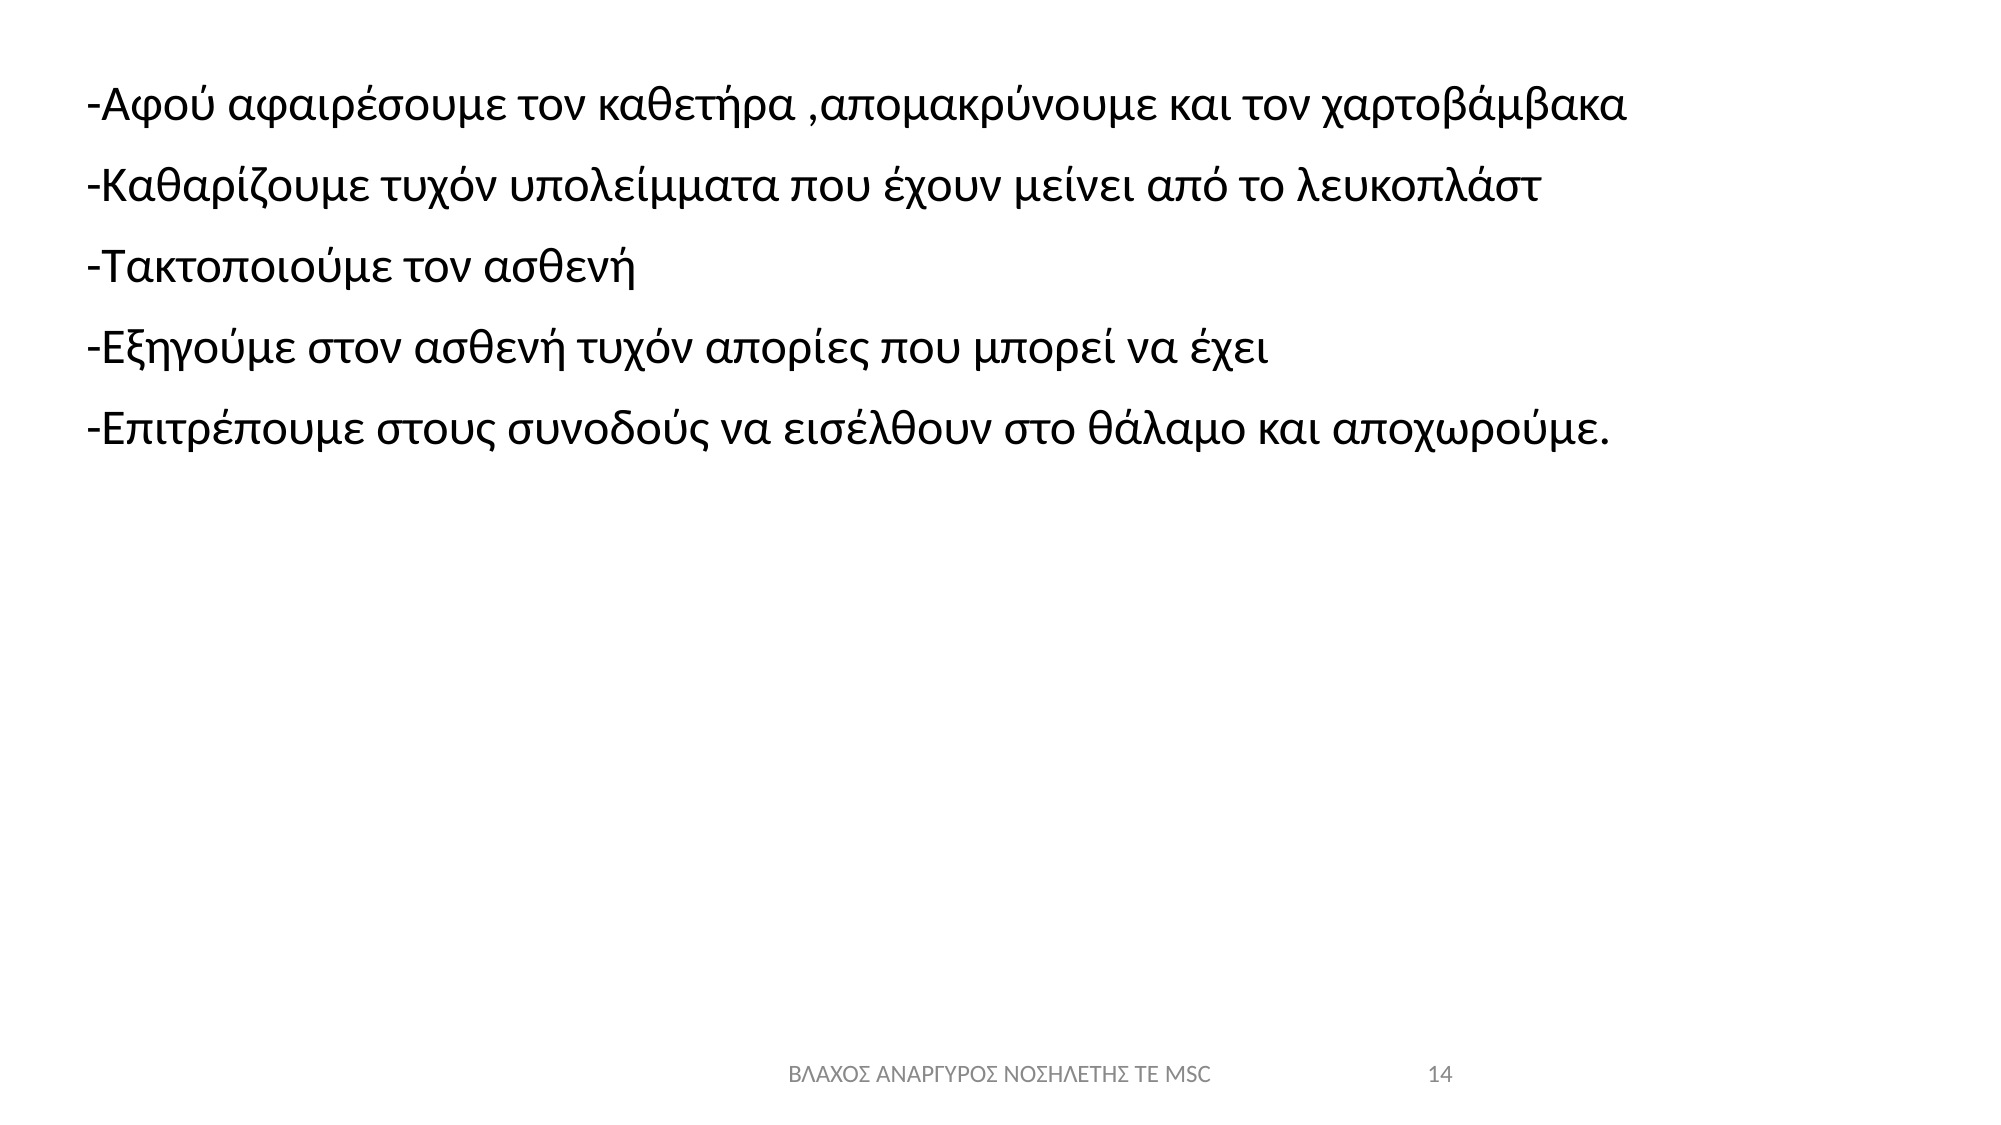

-Αφού αφαιρέσουμε τον καθετήρα ,απομακρύνουμε και τον χαρτοβάμβακα
-Καθαρίζουμε τυχόν υπολείμματα που έχουν μείνει από το λευκοπλάστ
-Τακτοποιούμε τον ασθενή
-Εξηγούμε στον ασθενή τυχόν απορίες που μπορεί να έχει
-Επιτρέπουμε στους συνοδούς να εισέλθουν στο θάλαμο και αποχωρούμε.
ΒΛΑΧΟΣ ΑΝΑΡΓΥΡΟΣ ΝΟΣΗΛΕΤΗΣ ΤΕ MSC